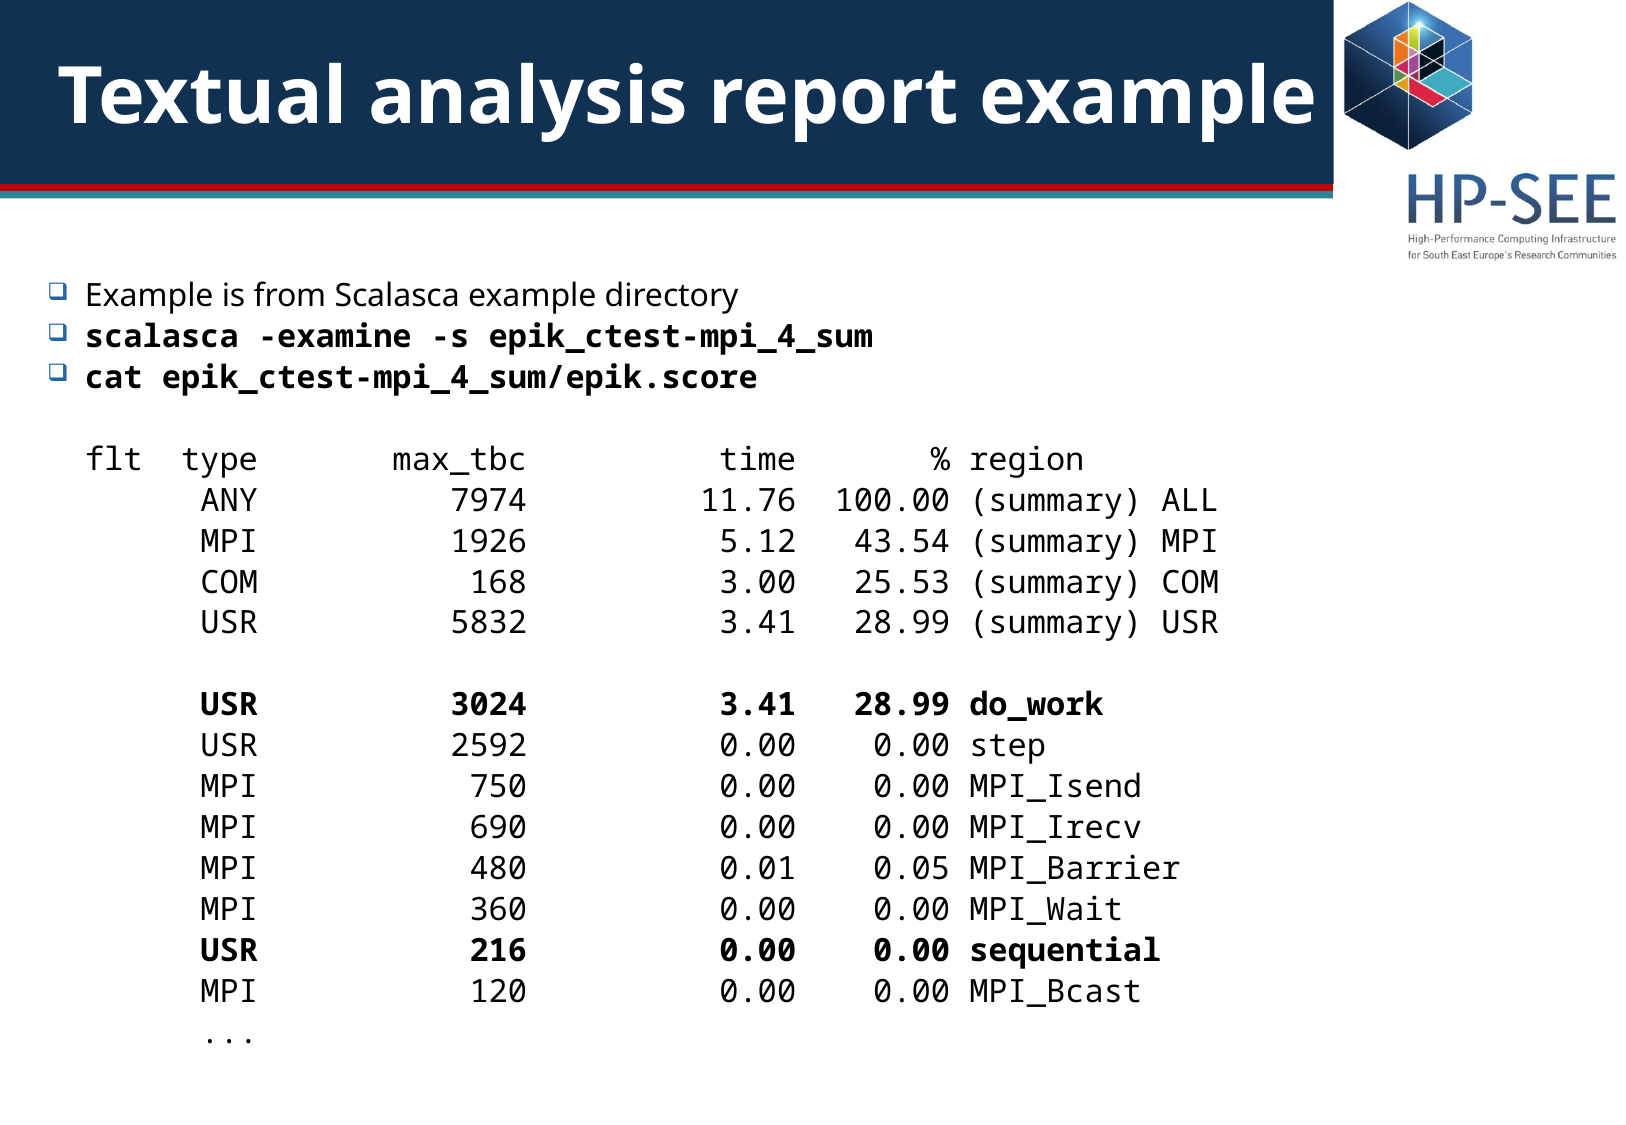

# Textual analysis report example
Example is from Scalasca example directory
scalasca -examine -s epik_ctest-mpi_4_sum
cat epik_ctest-mpi_4_sum/epik.score
flt type max_tbc time % region
 ANY 7974 11.76 100.00 (summary) ALL
 MPI 1926 5.12 43.54 (summary) MPI
 COM 168 3.00 25.53 (summary) COM
 USR 5832 3.41 28.99 (summary) USR
 USR 3024 3.41 28.99 do_work
 USR 2592 0.00 0.00 step
 MPI 750 0.00 0.00 MPI_Isend
 MPI 690 0.00 0.00 MPI_Irecv
 MPI 480 0.01 0.05 MPI_Barrier
 MPI 360 0.00 0.00 MPI_Wait
 USR 216 0.00 0.00 sequential
 MPI 120 0.00 0.00 MPI_Bcast
 ...